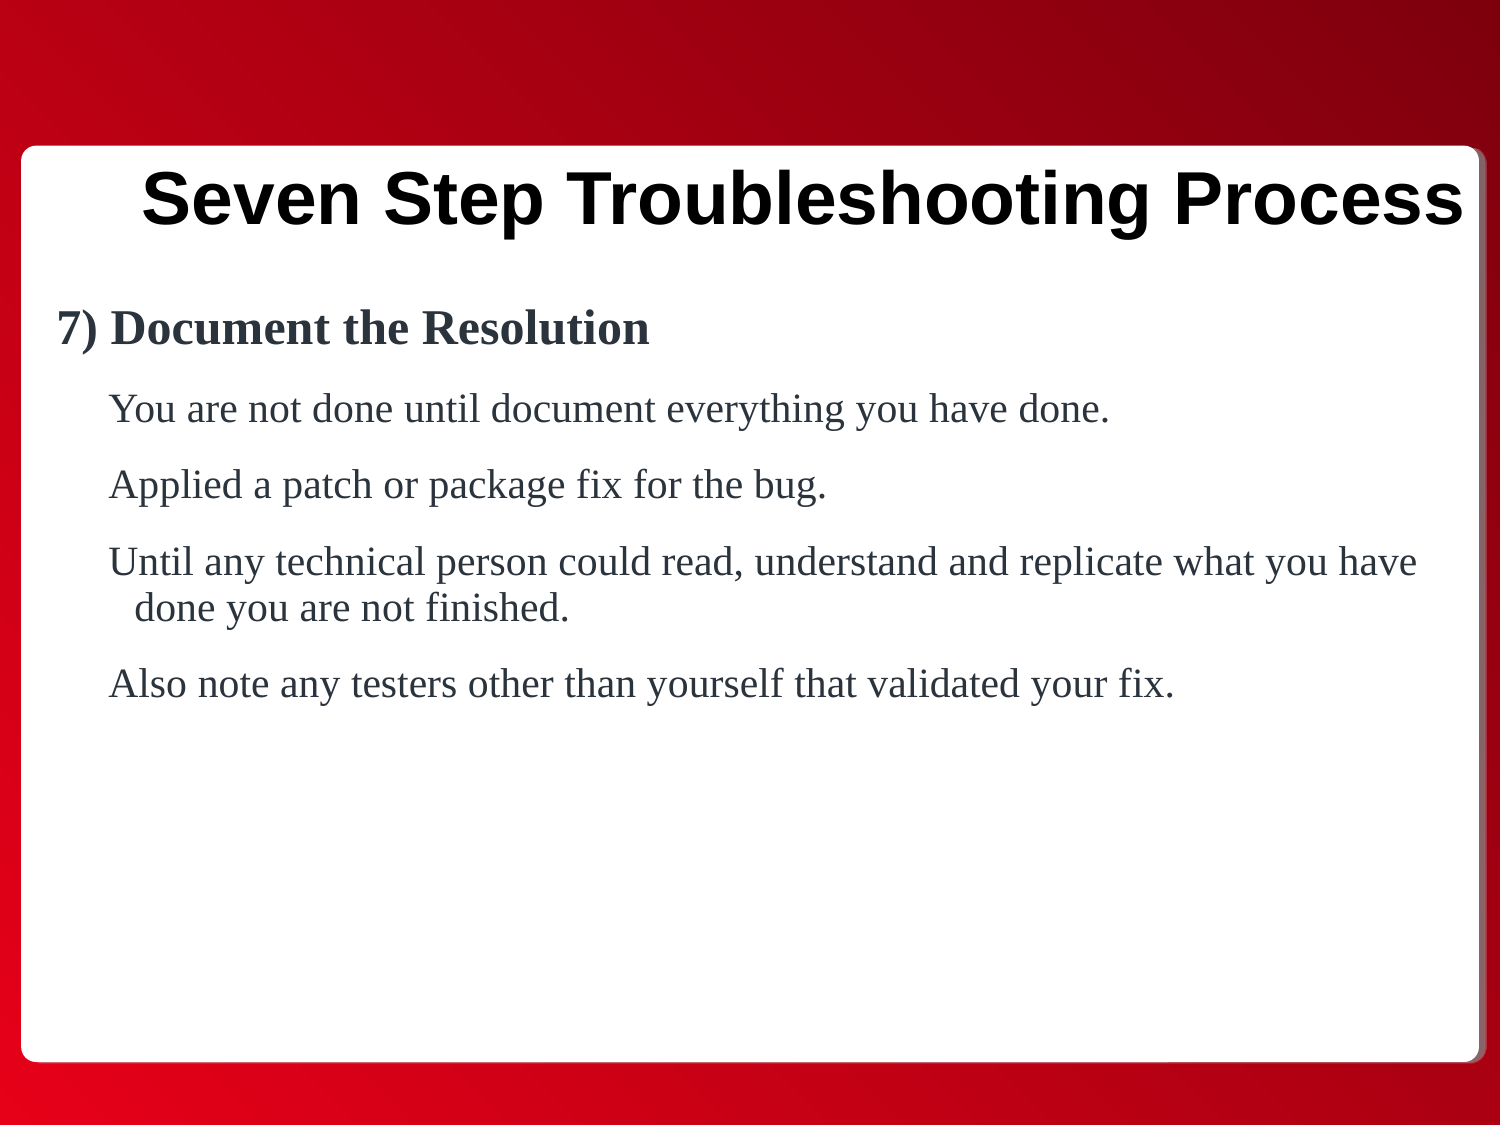

# Seven Step Troubleshooting Process
7) Document the Resolution
You are not done until document everything you have done.
Applied a patch or package fix for the bug.
Until any technical person could read, understand and replicate what you have done you are not finished.
Also note any testers other than yourself that validated your fix.